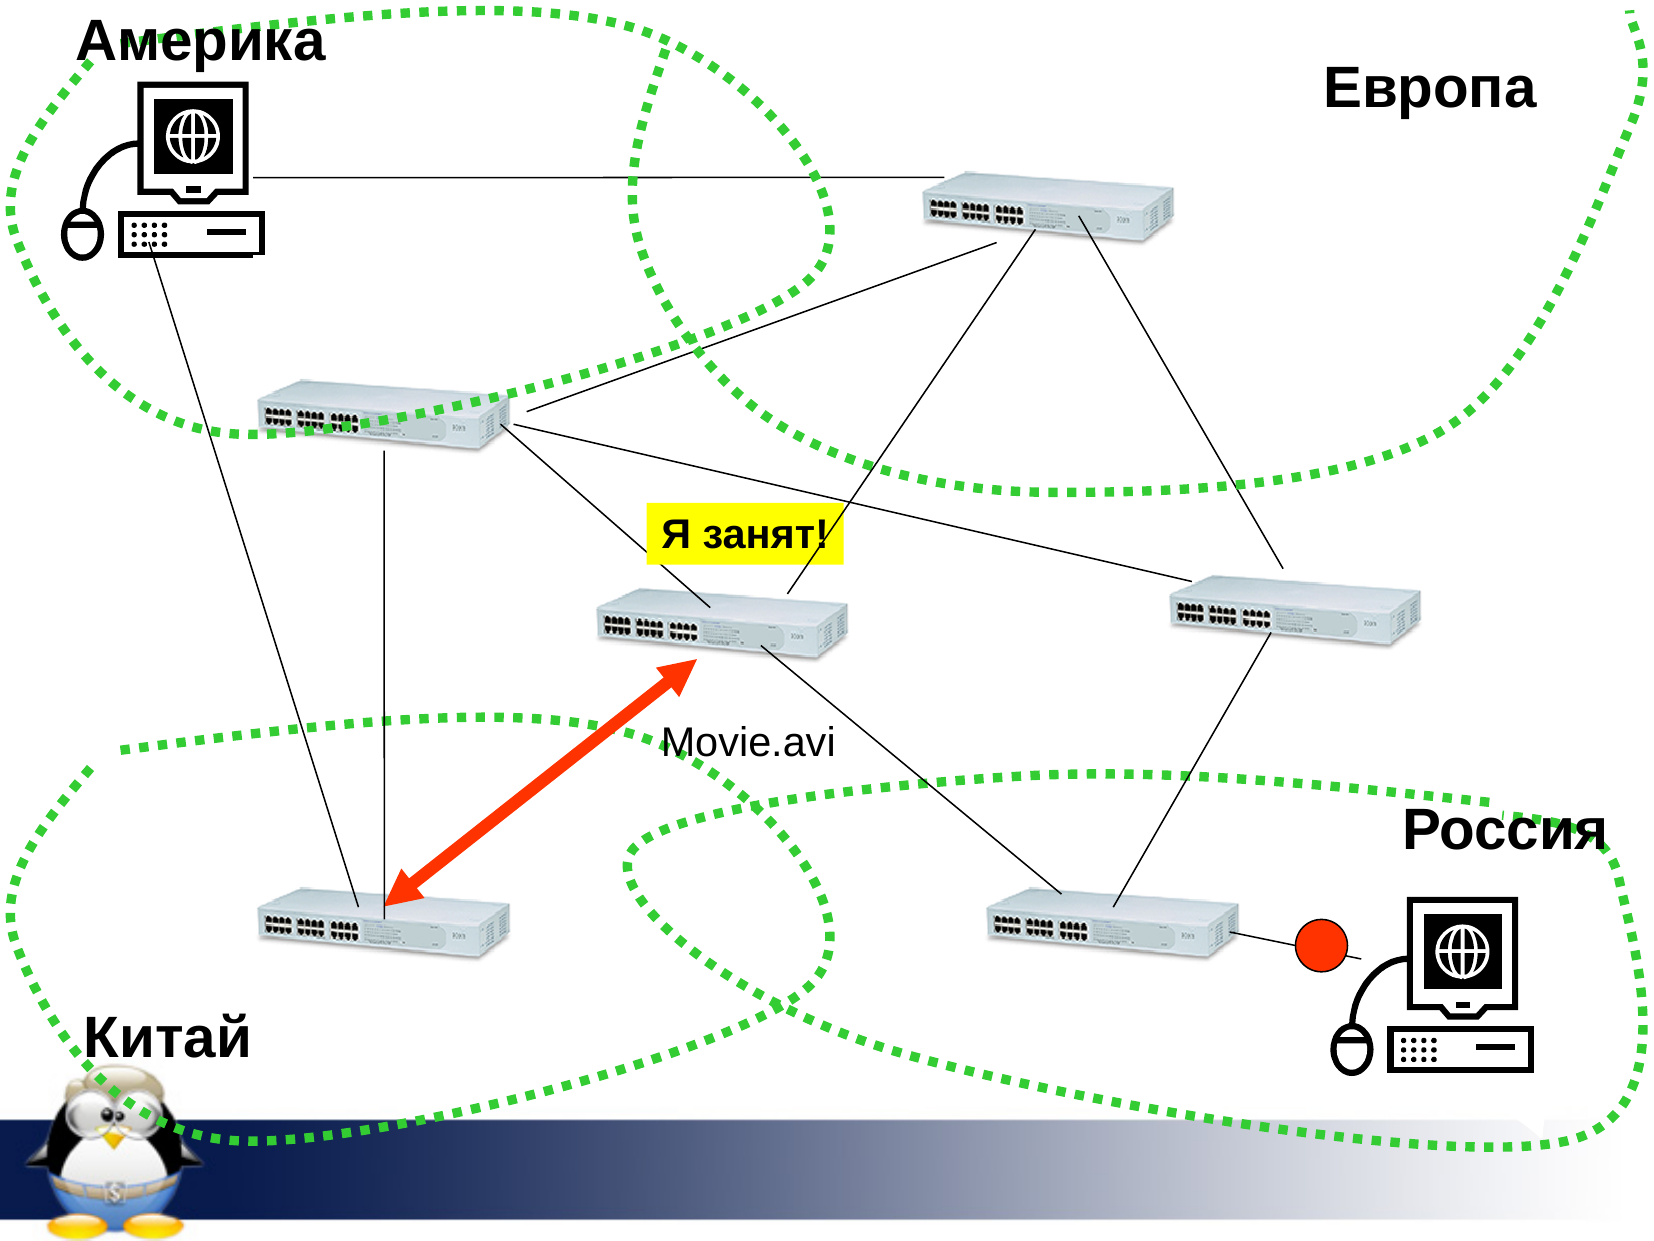

Америка
Европа
Я занят!
Movie.avi
Россия
Китай